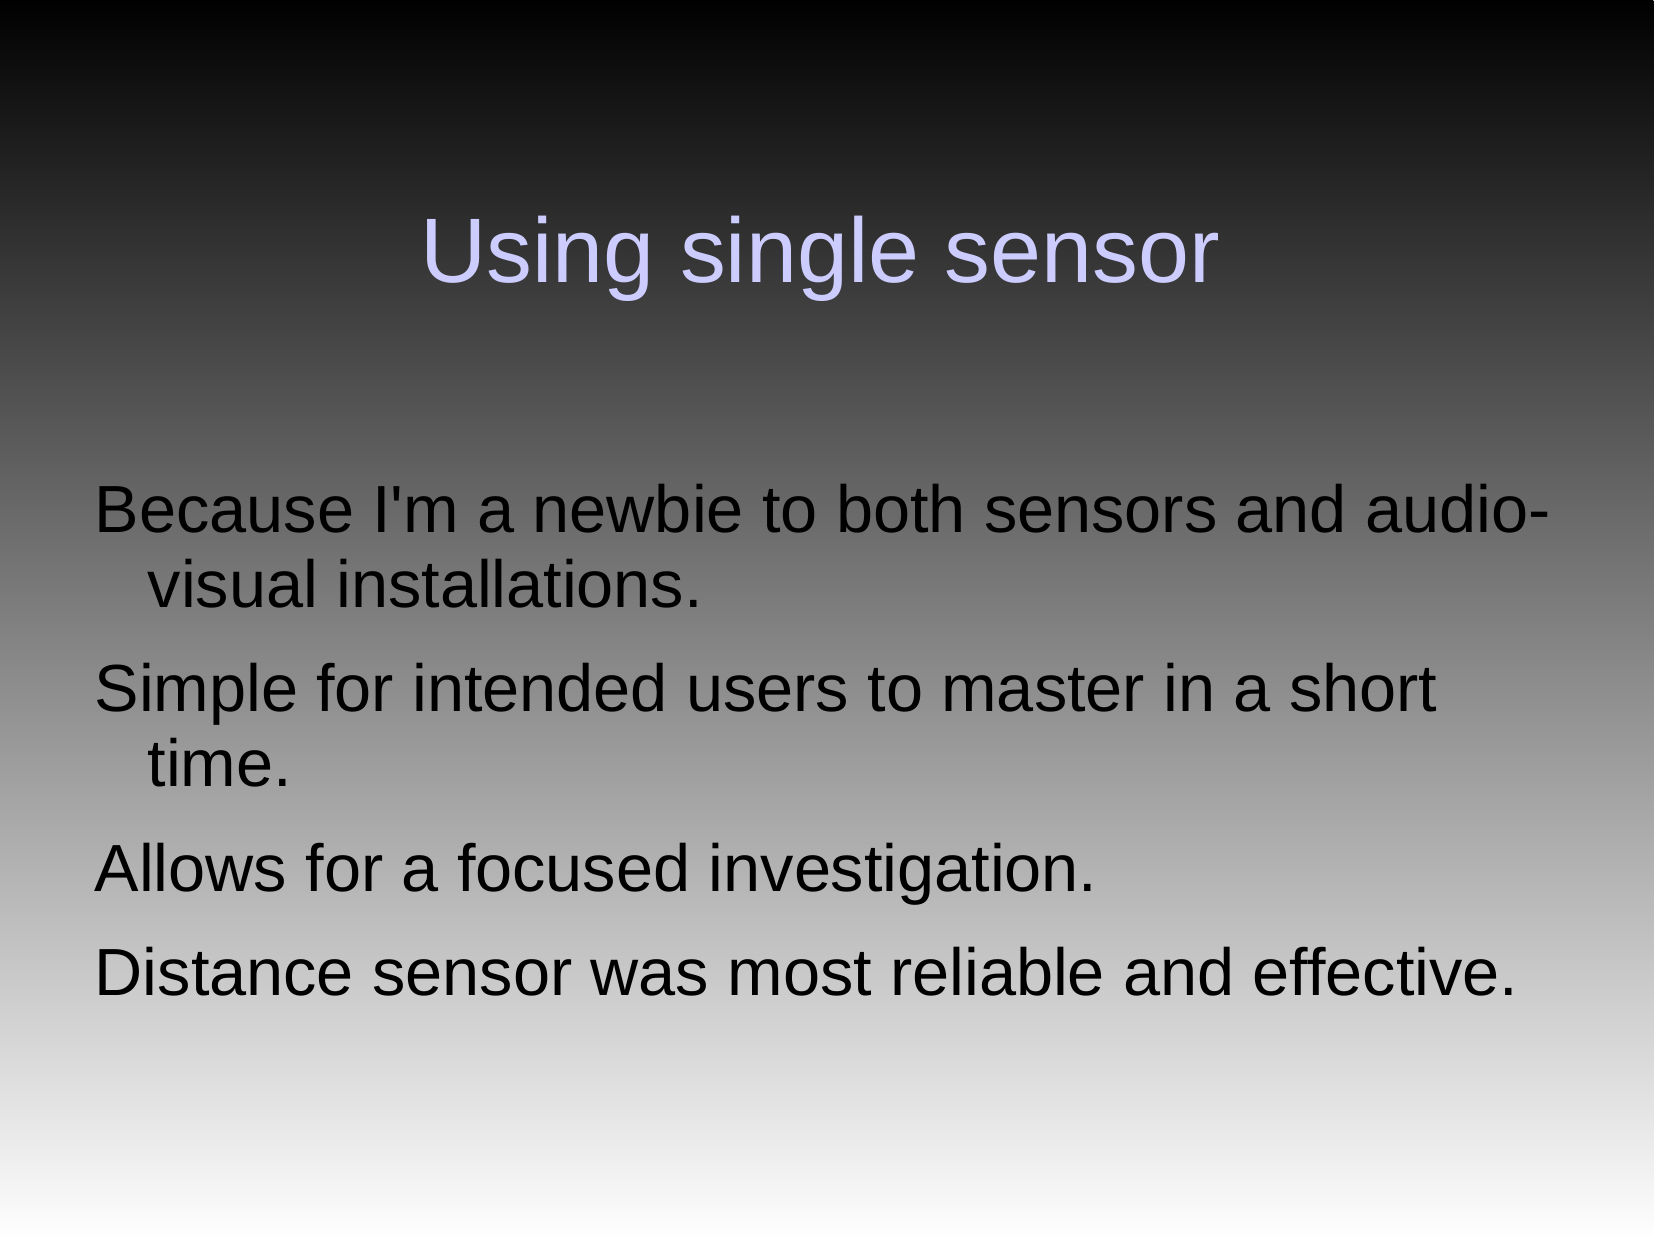

# Using single sensor
Because I'm a newbie to both sensors and audio-visual installations.
Simple for intended users to master in a short time.
Allows for a focused investigation.
Distance sensor was most reliable and effective.